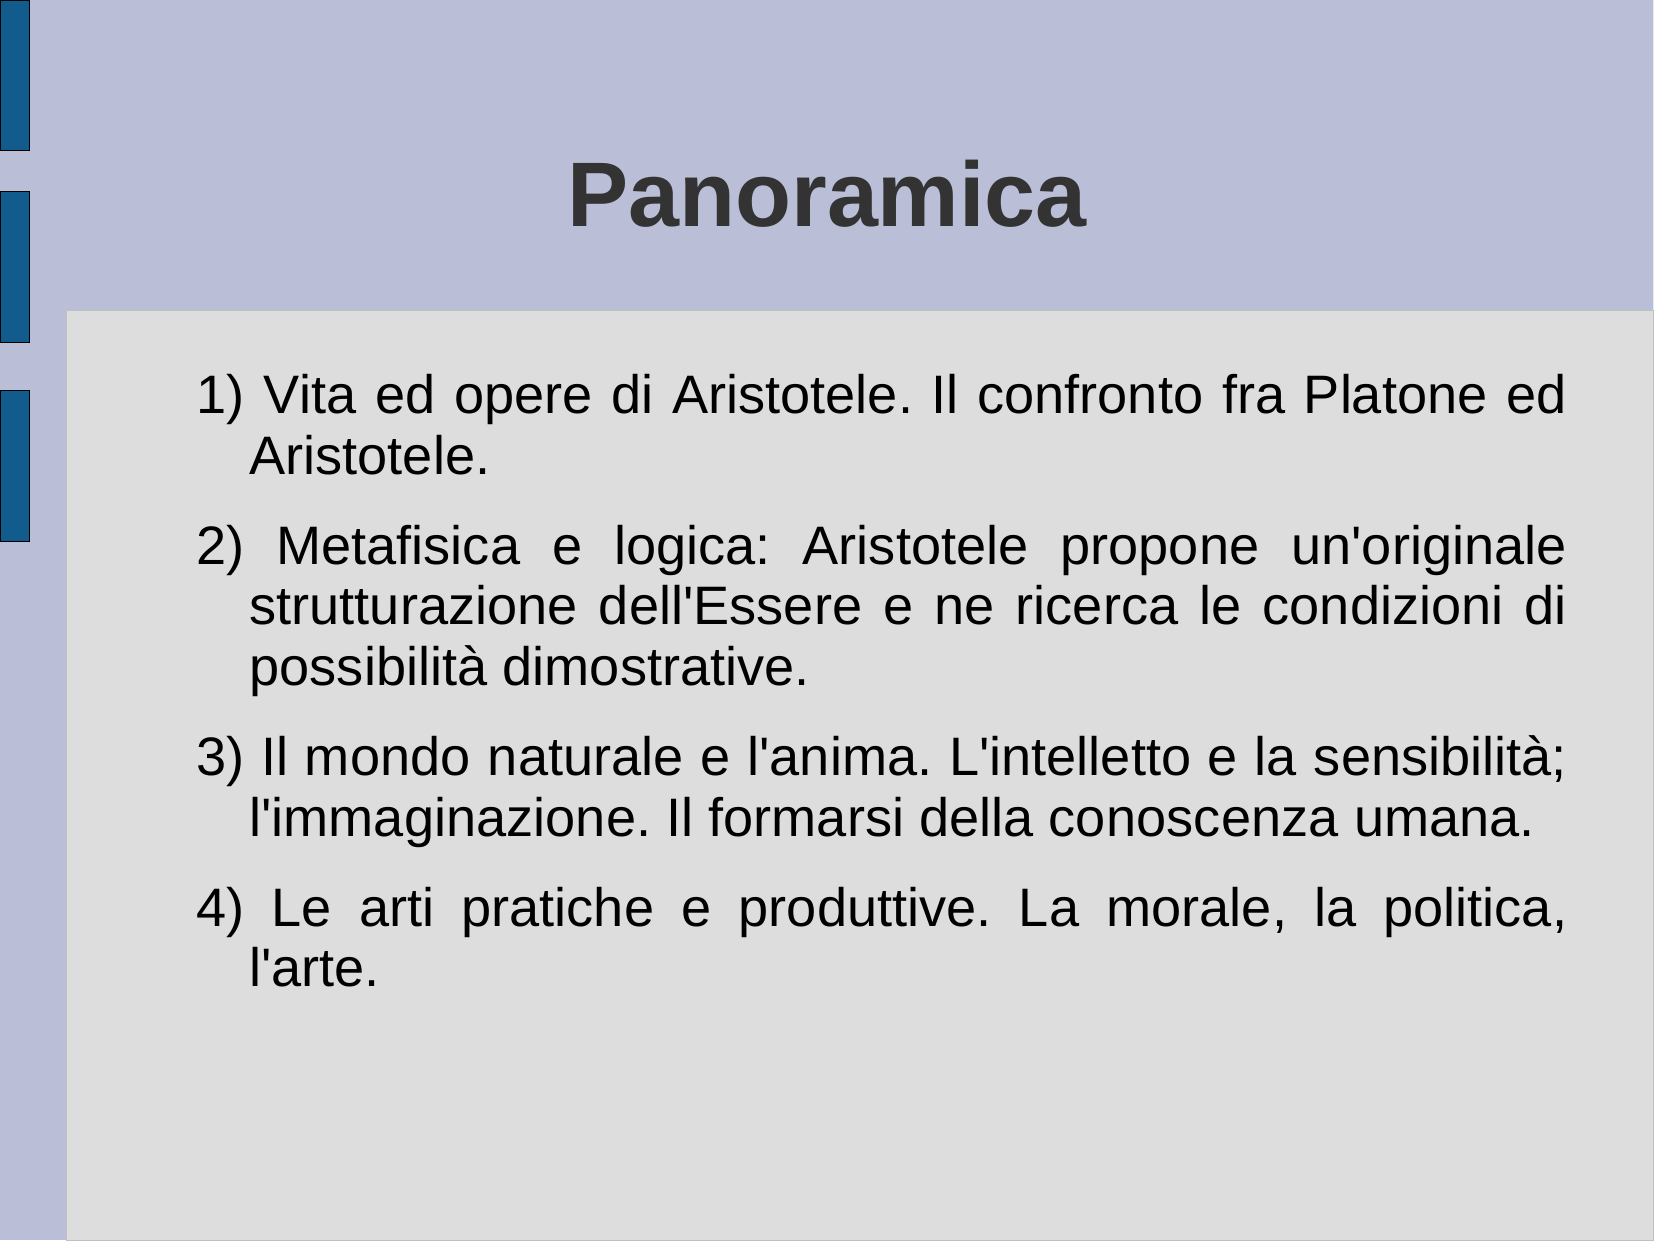

# Panoramica
1) Vita ed opere di Aristotele. Il confronto fra Platone ed Aristotele.
2) Metafisica e logica: Aristotele propone un'originale strutturazione dell'Essere e ne ricerca le condizioni di possibilità dimostrative.
3) Il mondo naturale e l'anima. L'intelletto e la sensibilità; l'immaginazione. Il formarsi della conoscenza umana.
4) Le arti pratiche e produttive. La morale, la politica, l'arte.